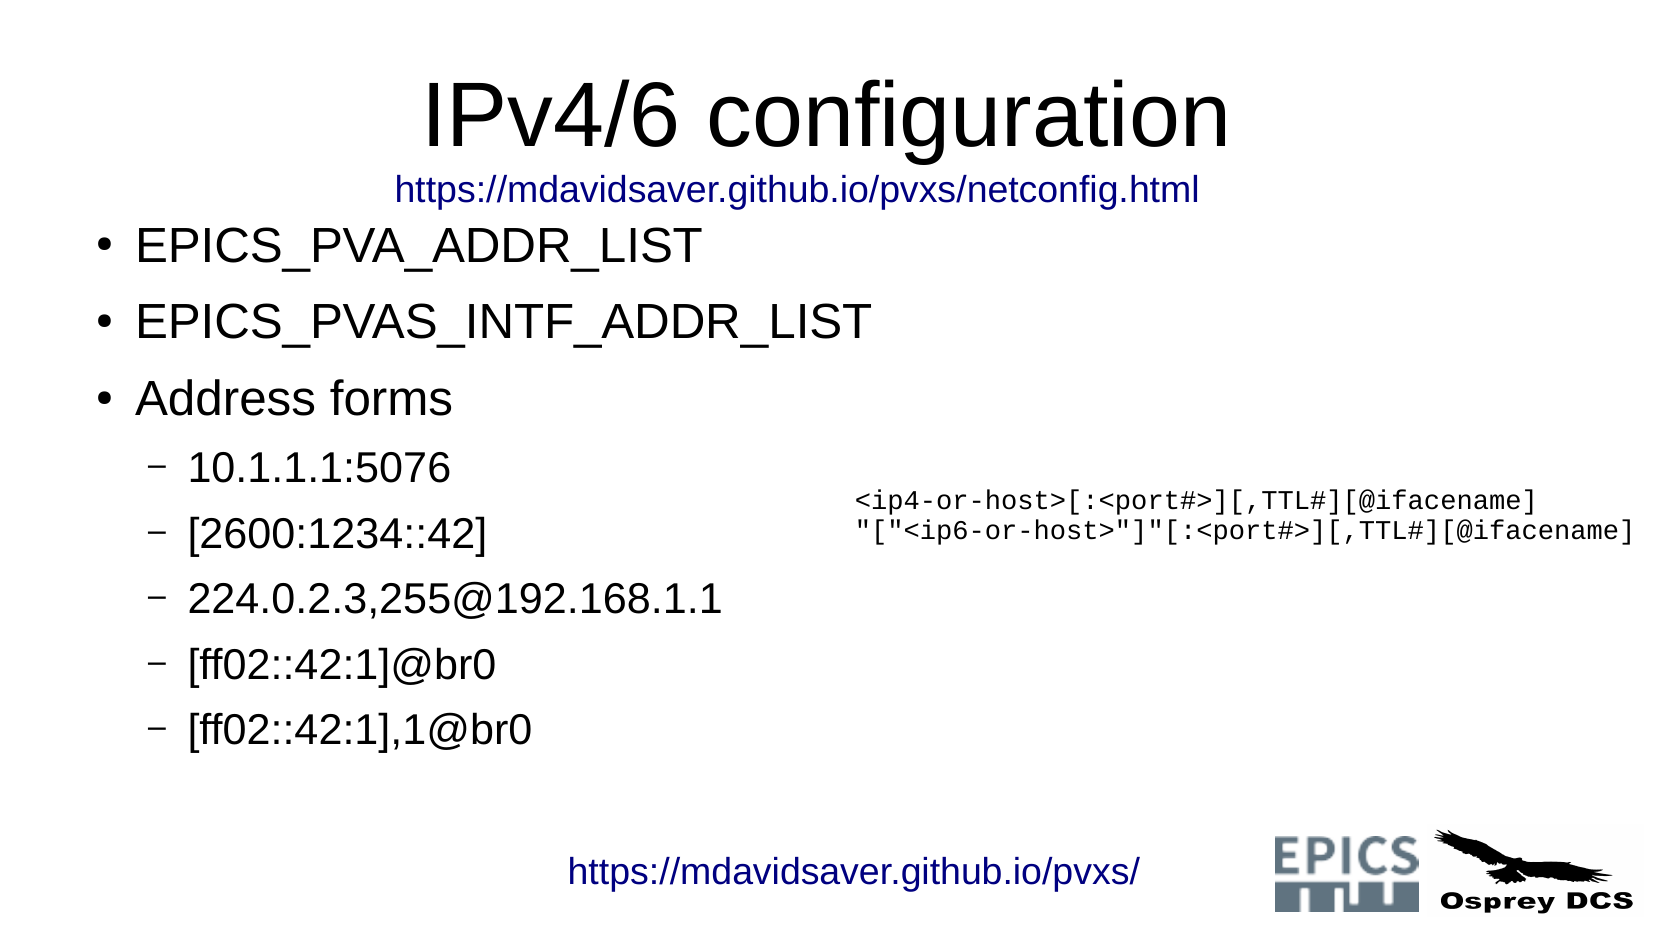

# IPv4/6 configuration
https://mdavidsaver.github.io/pvxs/netconfig.html
EPICS_PVA_ADDR_LIST
EPICS_PVAS_INTF_ADDR_LIST
Address forms
10.1.1.1:5076
[2600:1234::42]
224.0.2.3,255@192.168.1.1
[ff02::42:1]@br0
[ff02::42:1],1@br0
<ip4-or-host>[:<port#>][,TTL#][@ifacename]
"["<ip6-or-host>"]"[:<port#>][,TTL#][@ifacename]